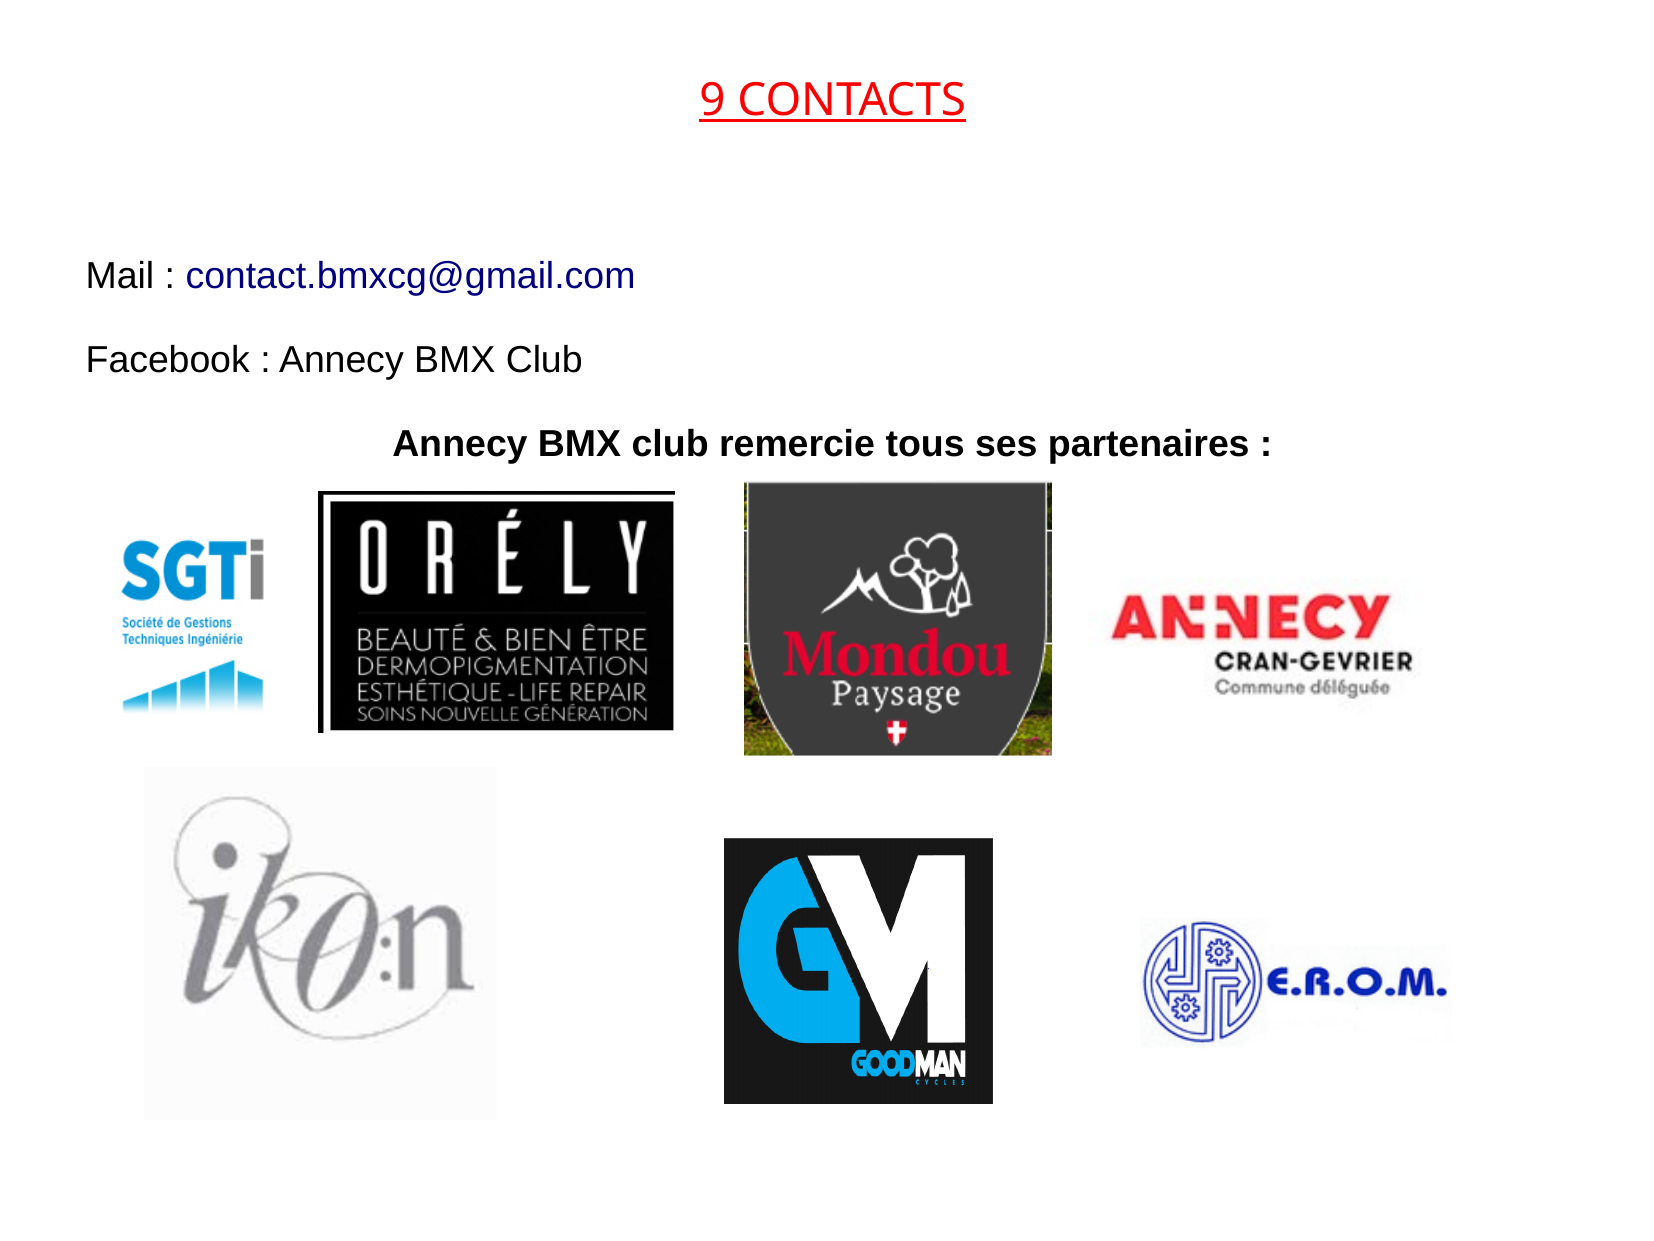

9 CONTACTS
Mail : contact.bmxcg@gmail.com
Facebook : Annecy BMX Club
Annecy BMX club remercie tous ses partenaires :